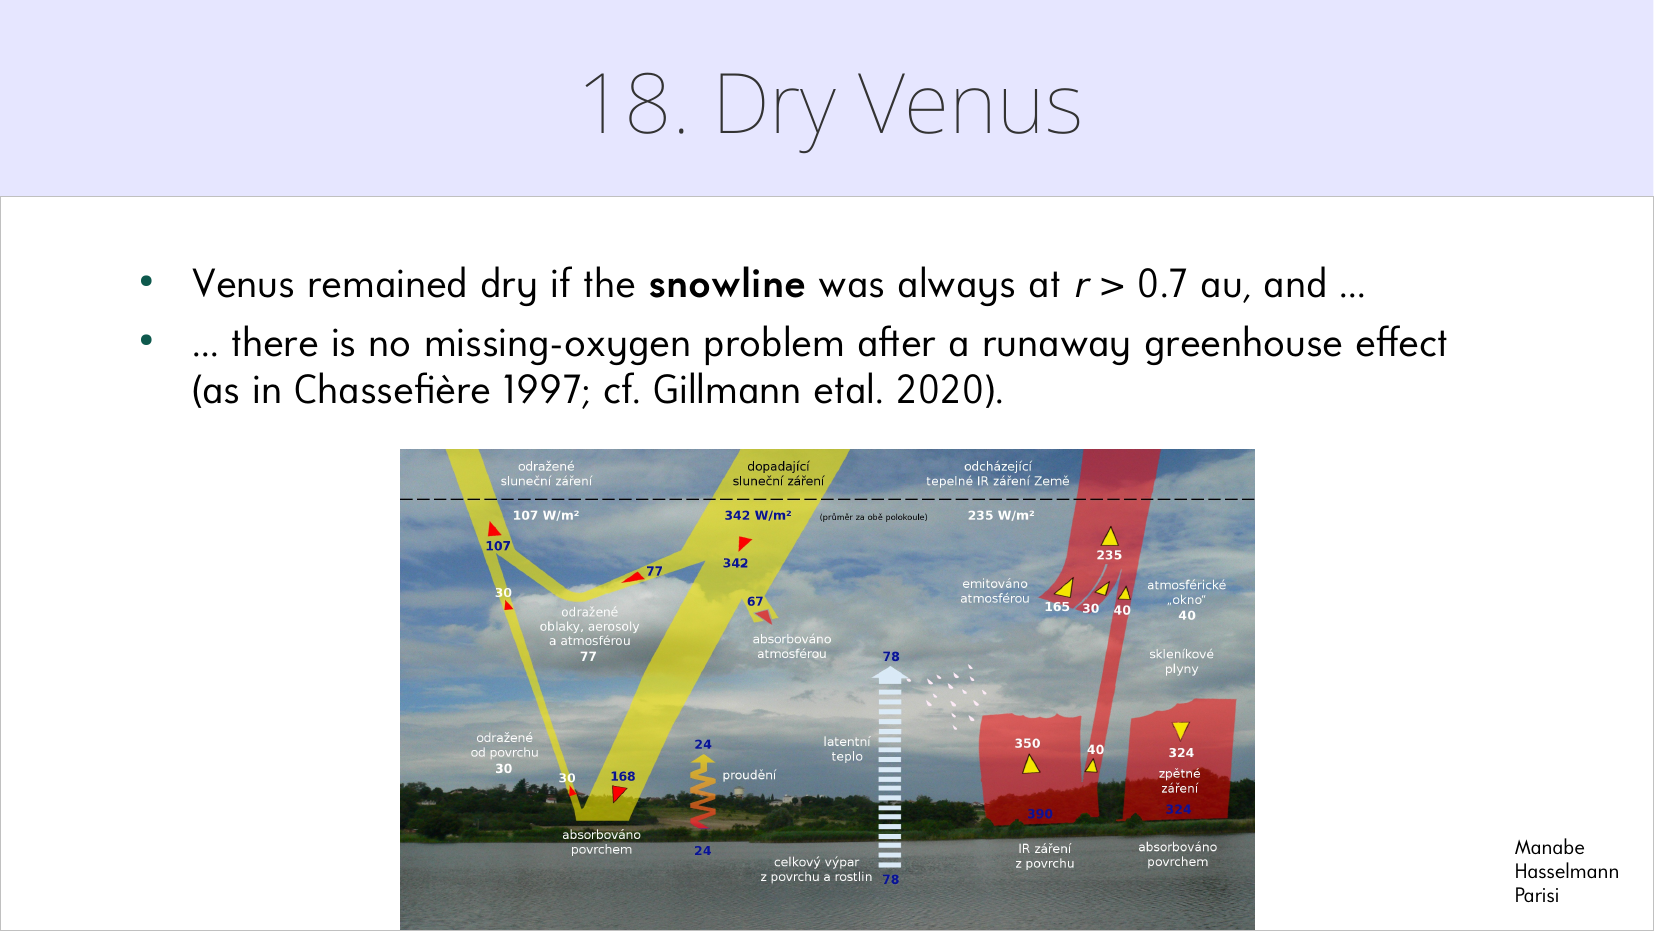

# 18. Dry Venus
Venus remained dry if the snowline was always at r > 0.7 au, and ...
... there is no missing-oxygen problem after a runaway greenhouse effect (as in Chassefière 1997; cf. Gillmann etal. 2020).
Manabe
Hasselmann
Parisi
Let’s wait for a new mission to Venus! (VERITAS, DAVINCI+, EnVision)